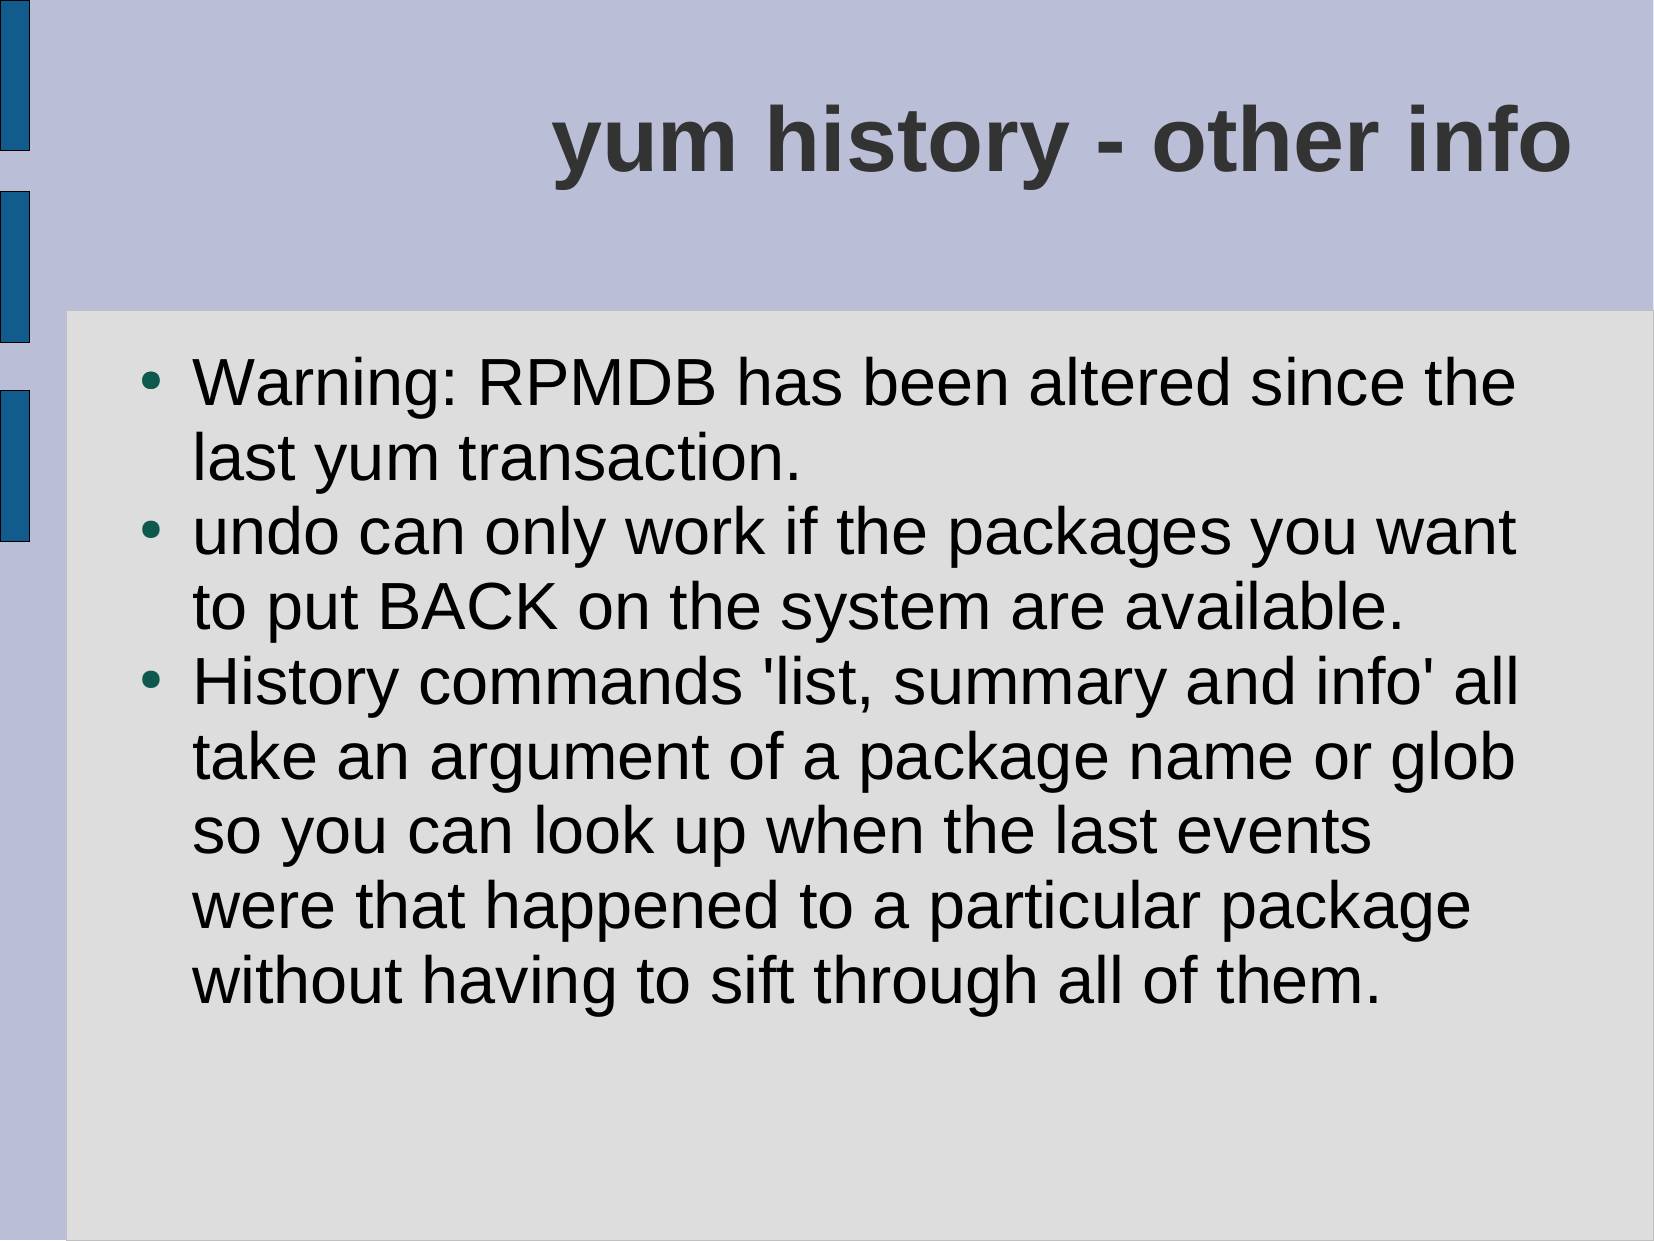

# yum history - other info
Warning: RPMDB has been altered since the last yum transaction.
undo can only work if the packages you want to put BACK on the system are available.
History commands 'list, summary and info' all take an argument of a package name or glob so you can look up when the last events were that happened to a particular package without having to sift through all of them.